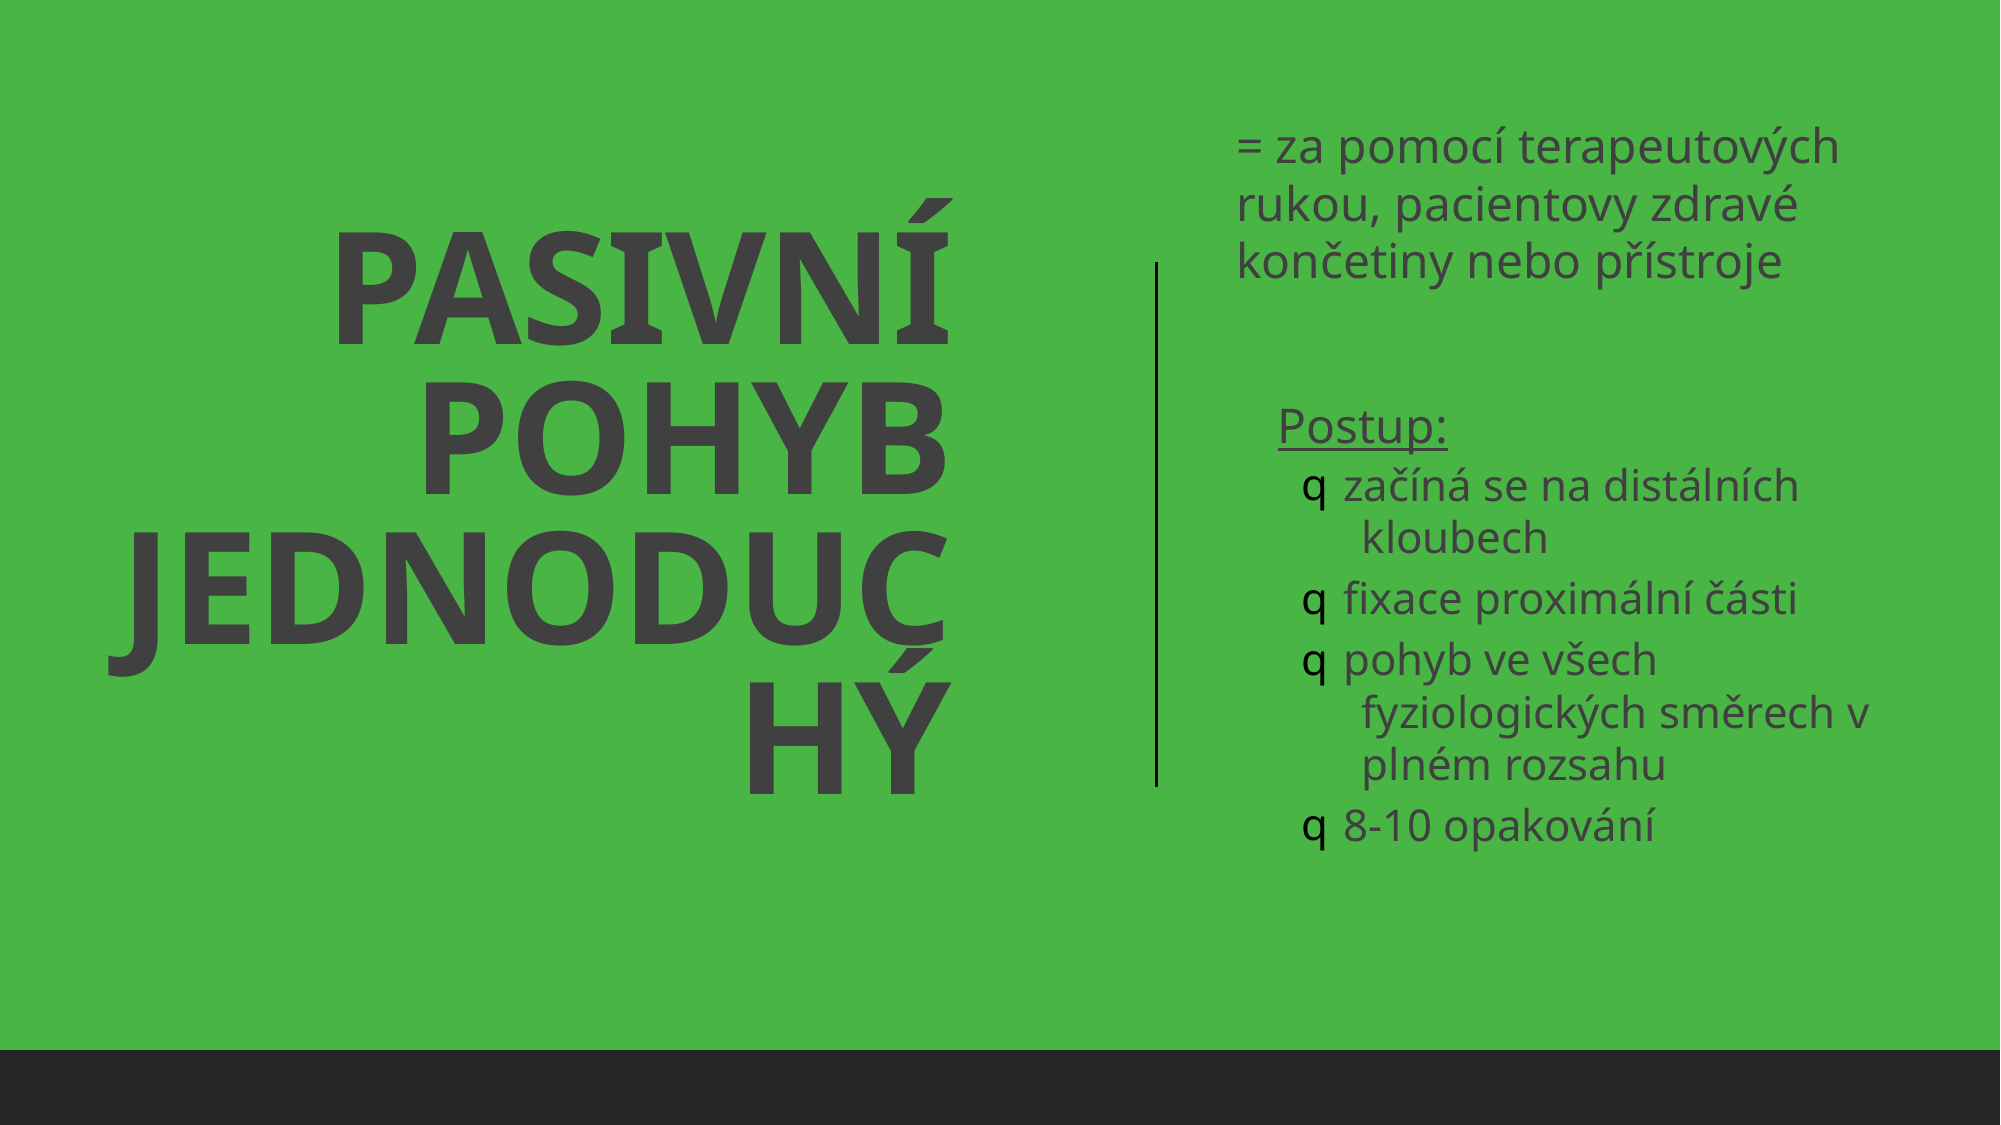

= za pomocí terapeutových rukou, pacientovy zdravé končetiny nebo přístroje
 Postup:
 začíná se na distálních kloubech
 fixace proximální části
 pohyb ve všech fyziologických směrech v plném rozsahu
 8-10 opakování
# PASIVNÍ POHYB JEDNODUCHÝ